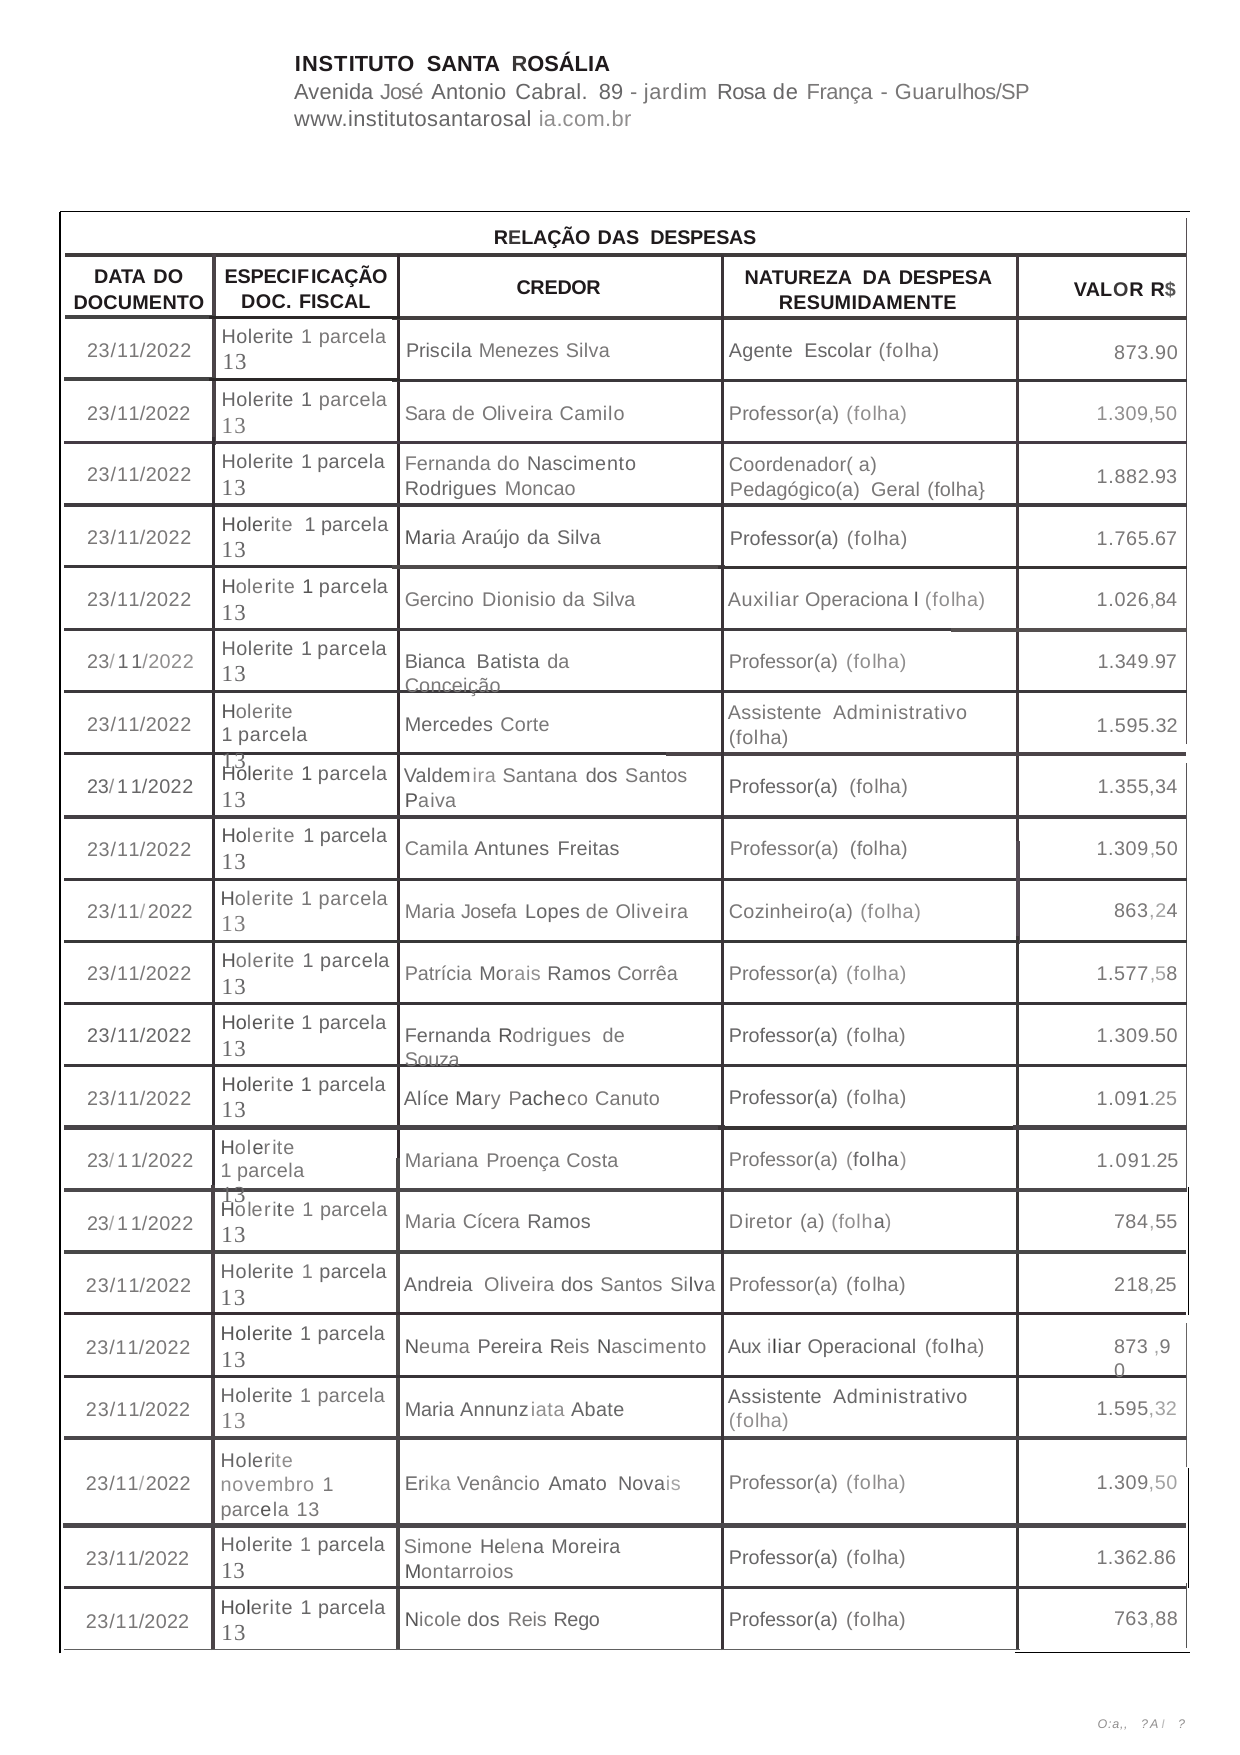

INSTITUTO SANTA ROSÁLIA
Avenida José Antonio Cabral. 89 - jardim Rosa de França - Guarulhos/SP www.institutosantarosal ia.com.br
RELAÇÃO DAS DESPESAS
DATA DO DOCUMENTO
ESPECIFICAÇÃO DOC. FISCAL
NATUREZA DA DESPESA RESUMIDAMENTE
CREDOR
VALOR R$
Holerite 1parcela
13
23/11/2022
Priscila Menezes Silva
Agente Escolar (folha)
873.90
Holerite 1parcela
13
23/11/2022
Sara de Oliveira Camilo
Professor(a) (folha)
1.309,50
Holerite 1parcela
13
Fernanda do Nascimento Rodrigues Moncao
Coordenador( a) Pedagógico(a) Geral (folha}
23/11/2022
1.882.93
Holerite 1parcela
13
23/11/2022
Maria Araújo da Silva
Professor(a) (folha)
1.765.67
Holerite 1parcela
13
23/11/2022
Gercino Dionisio da Silva
Auxiliar Operaciona l (folha)
1.026,84
Holerite 1parcela
13
23/11/2022
Bianca Batista da Conceição
Professor(a) (folha)
1.349.97
Holerite 1parcela
13
Assistente Administrativo (folha)
23/11/2022
Mercedes Corte
1.595.32
Holerite 1parcela
13
Valdemira Santana dos Santos Paiva
23/11/2022
Professor(a) (folha)
1.355,34
Holerite 1parcela
13
Camila Antunes Freitas
Professor(a) (folha)
1.309,50
23/11/2022
Holerite 1parcela
13
863,24
23/11/2022
Maria Josefa Lopes de Oliveira
Cozinheiro(a) (folha)
Holerite 1parcela
13
23/11/2022
Patrícia Morais Ramos Corrêa
Professor(a) (folha)
1.577,58
Holerite 1parcela
13
23/11/2022
Fernanda Rodrigues de Souza
Professor(a) (folha)
1.309.50
Holerite 1parcela
13
Professor(a) (folha)
23/11/2022
Alíce Mary Pacheco Canuto
1.091.25
Holerite 1parcela
13
Professor(a) (folha)
23/11/2022
Mariana Proença Costa
1.091.25
Holerite 1parcela
13
Maria Cícera Ramos
Diretor (a) (folha)
784,55
23/11/2022
Holerite 1parcela
13
Andreia Oliveira dos Santos Silva
Professor(a) (folha)
218,25
23/11/2022
Holerite 1parcela
13
Neuma Pereira Reis Nascimento
Aux iliar Operacional (folha)
873 ,90
23/11/2022
Holerite 1parcela
13
Assistente Administrativo (folha)
1.595,32
23/11/2022
Maria Annunziata Abate
Holerite novembro 1
parcela 13
Professor(a) (folha)
1.309,50
23/11/2022
Erika Venâncio Amato Novais
Holerite 1parcela
13
Simone Helena Moreira Montarroios
Professor(a) (folha)
1.362.86
23/11/2022
Holerite 1parcela
13
763,88
Nicole dos Reis Rego
Professor(a) (folha)
23/11/2022
O:a,, ?AI ?